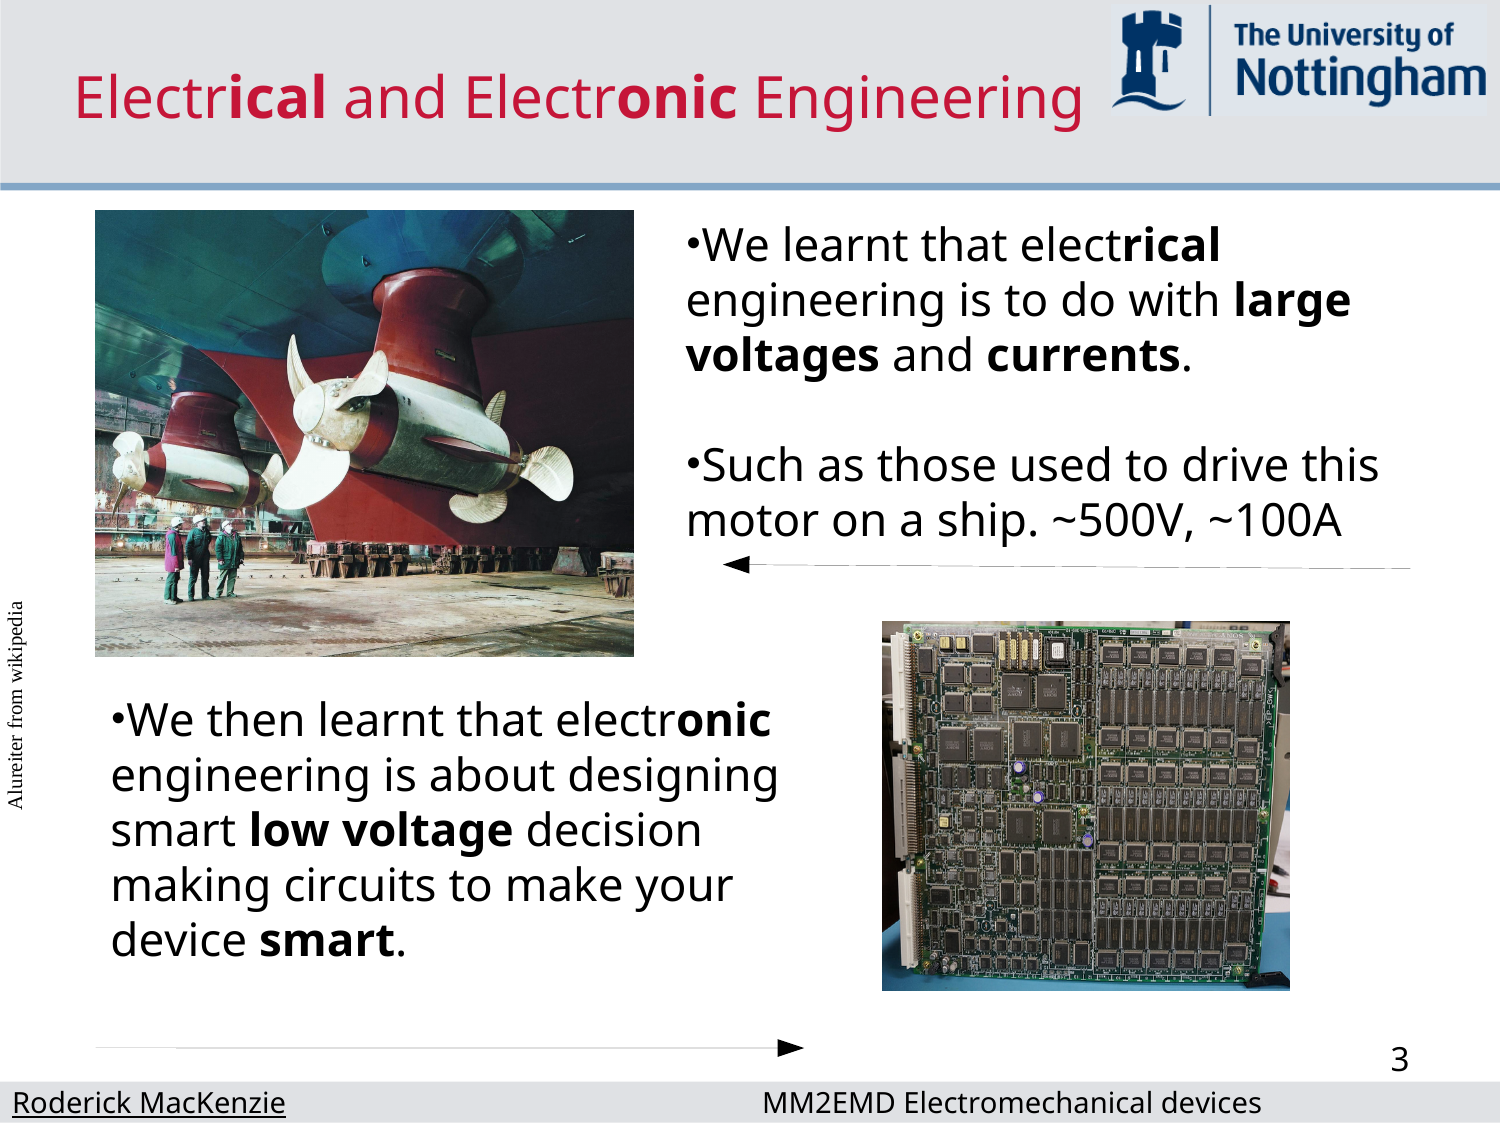

# Electrical and Electronic Engineering
We learnt that electrical engineering is to do with large voltages and currents.
Such as those used to drive this motor on a ship. ~500V, ~100A
Alureiter from wikipedia
We then learnt that electronic engineering is about designing smart low voltage decision making circuits to make your device smart.